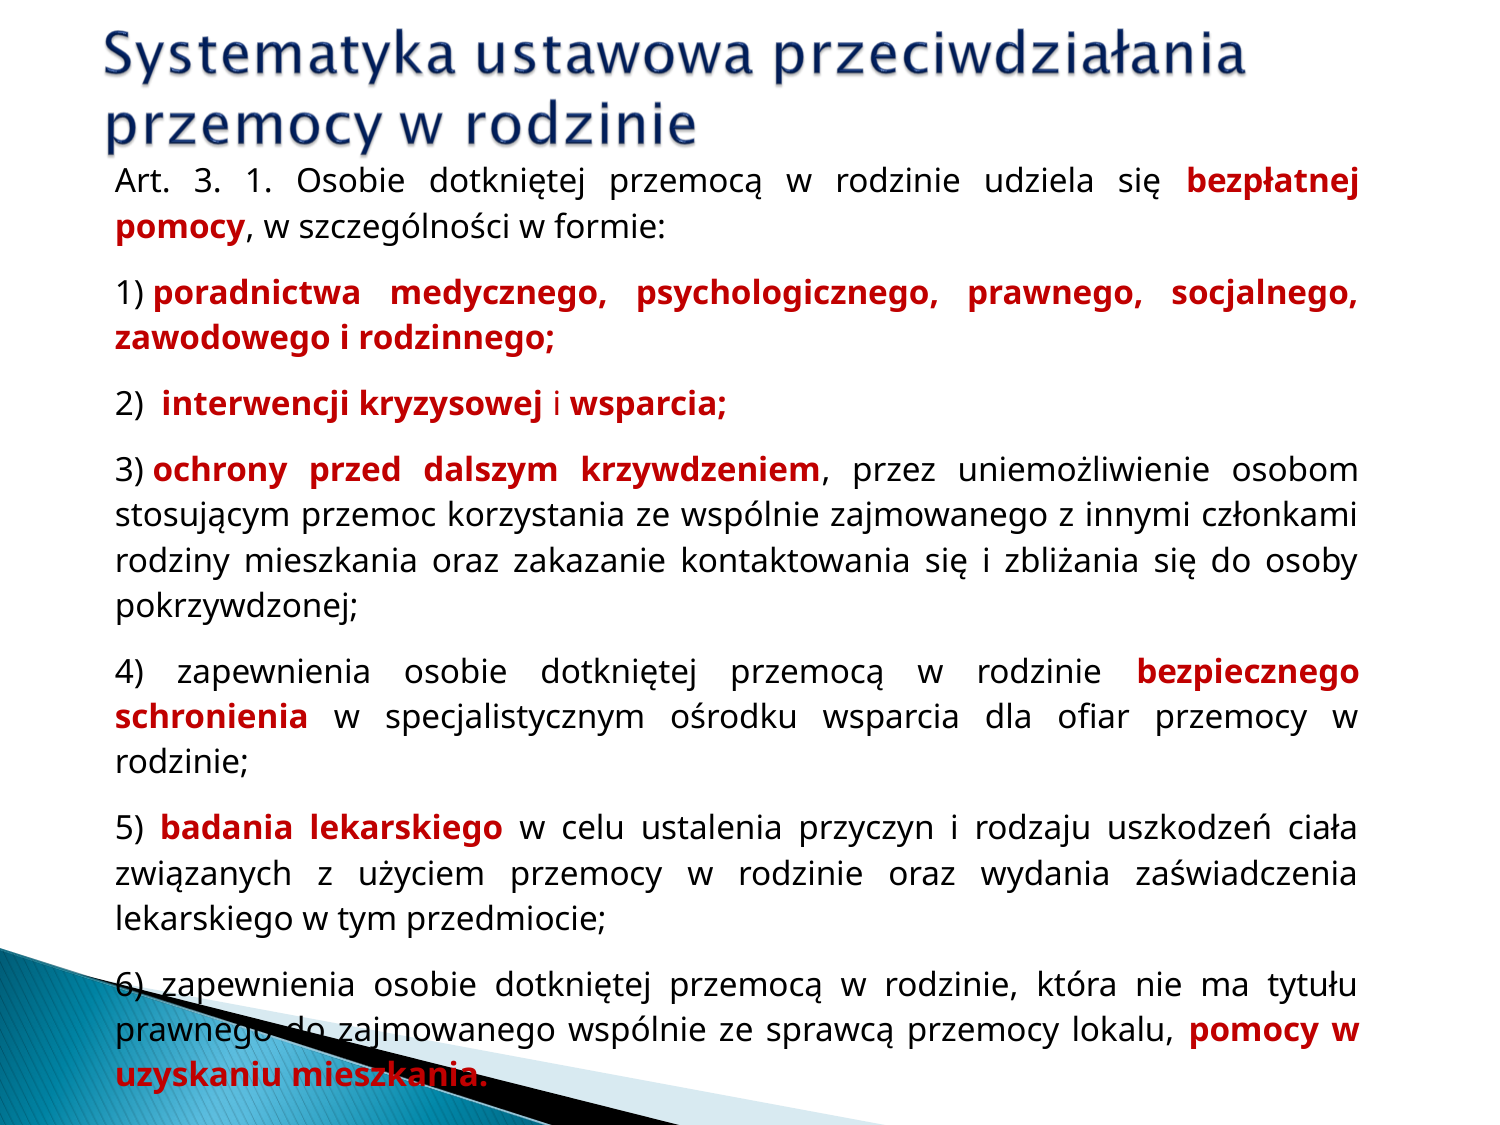

# Art. 3. 1. Osobie dotkniętej przemocą w rodzinie udziela się bezpłatnej pomocy, w szczególności w formie:
1) poradnictwa medycznego, psychologicznego, prawnego, socjalnego, zawodowego i rodzinnego;
2)  interwencji kryzysowej i wsparcia;
3) ochrony przed dalszym krzywdzeniem, przez uniemożliwienie osobom stosującym przemoc korzystania ze wspólnie zajmowanego z innymi członkami rodziny mieszkania oraz zakazanie kontaktowania się i zbliżania się do osoby pokrzywdzonej;
4) zapewnienia osobie dotkniętej przemocą w rodzinie bezpiecznego schronienia w specjalistycznym ośrodku wsparcia dla ofiar przemocy w rodzinie;
5) badania lekarskiego w celu ustalenia przyczyn i rodzaju uszkodzeń ciała związanych z użyciem przemocy w rodzinie oraz wydania zaświadczenia lekarskiego w tym przedmiocie;
6) zapewnienia osobie dotkniętej przemocą w rodzinie, która nie ma tytułu prawnego do zajmowanego wspólnie ze sprawcą przemocy lokalu, pomocy w uzyskaniu mieszkania.